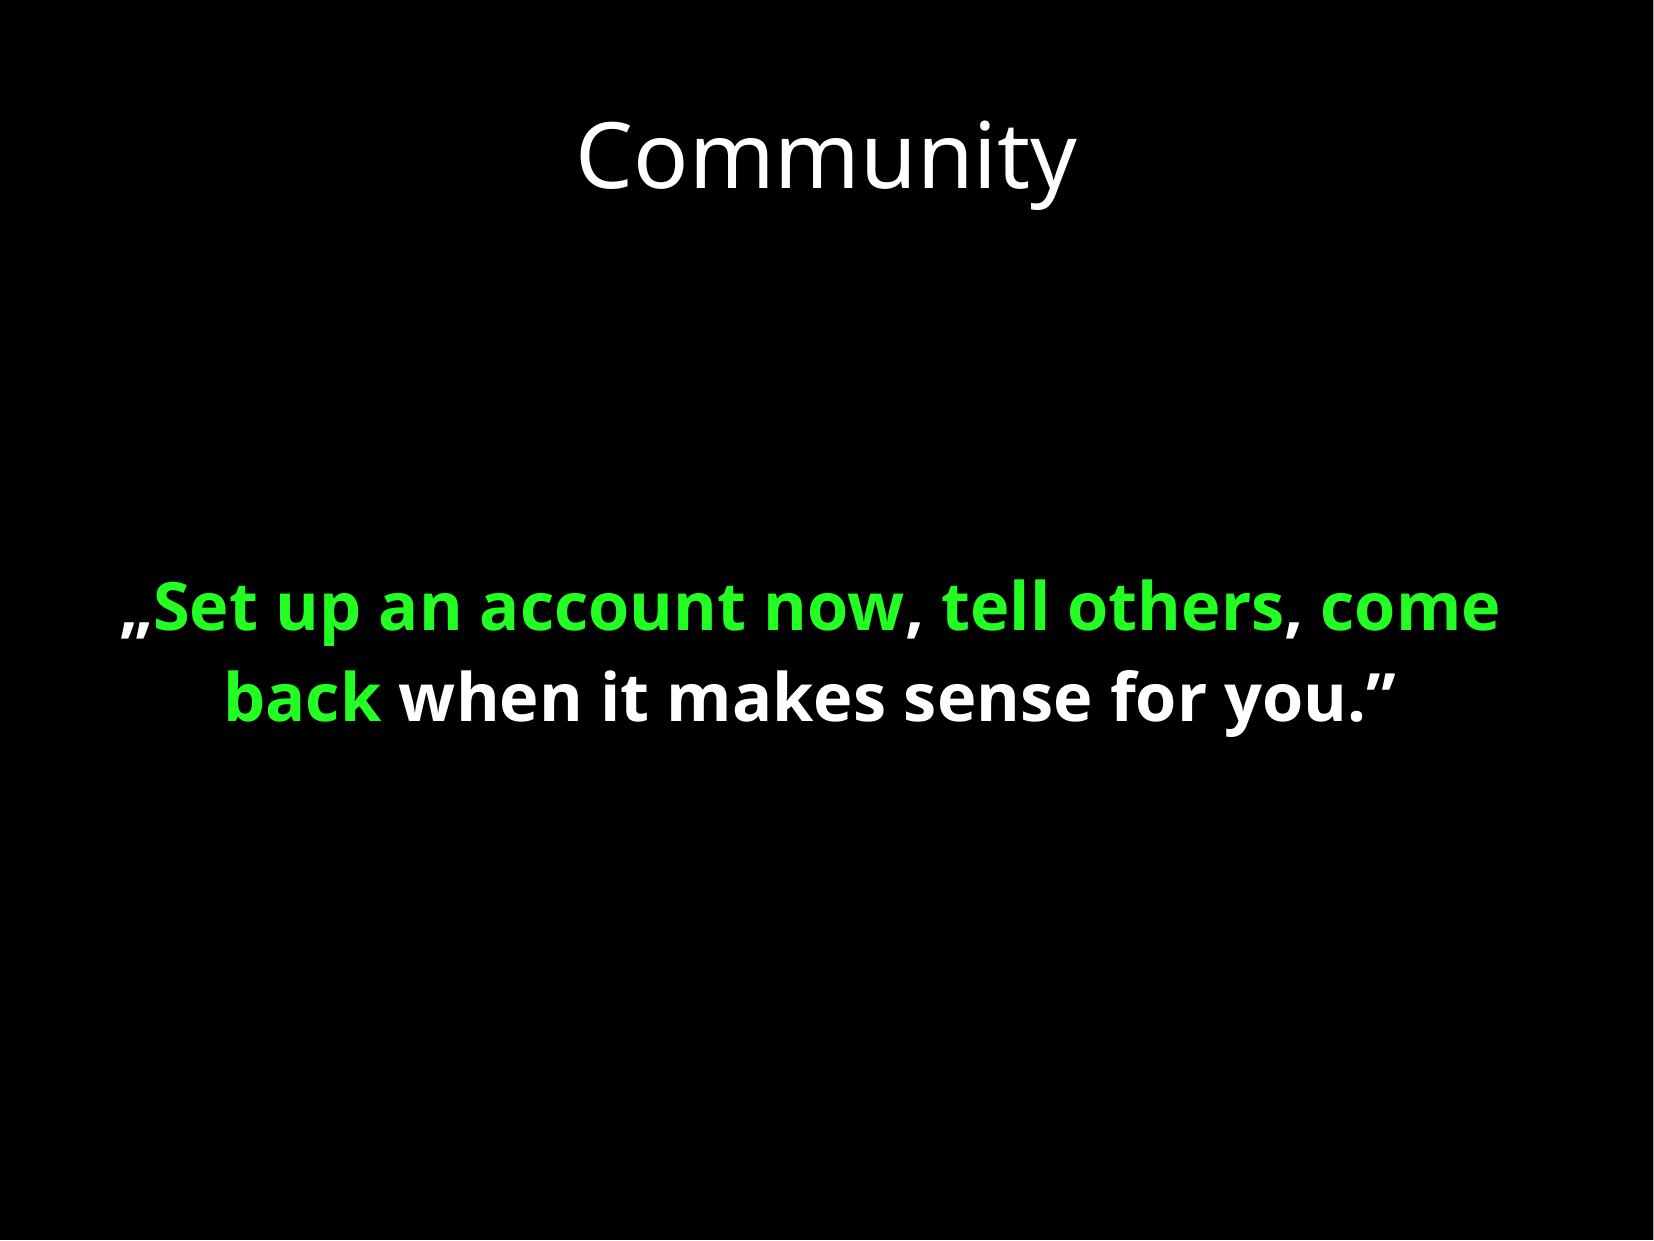

# Community
„Set up an account now, tell others, come back when it makes sense for you.”